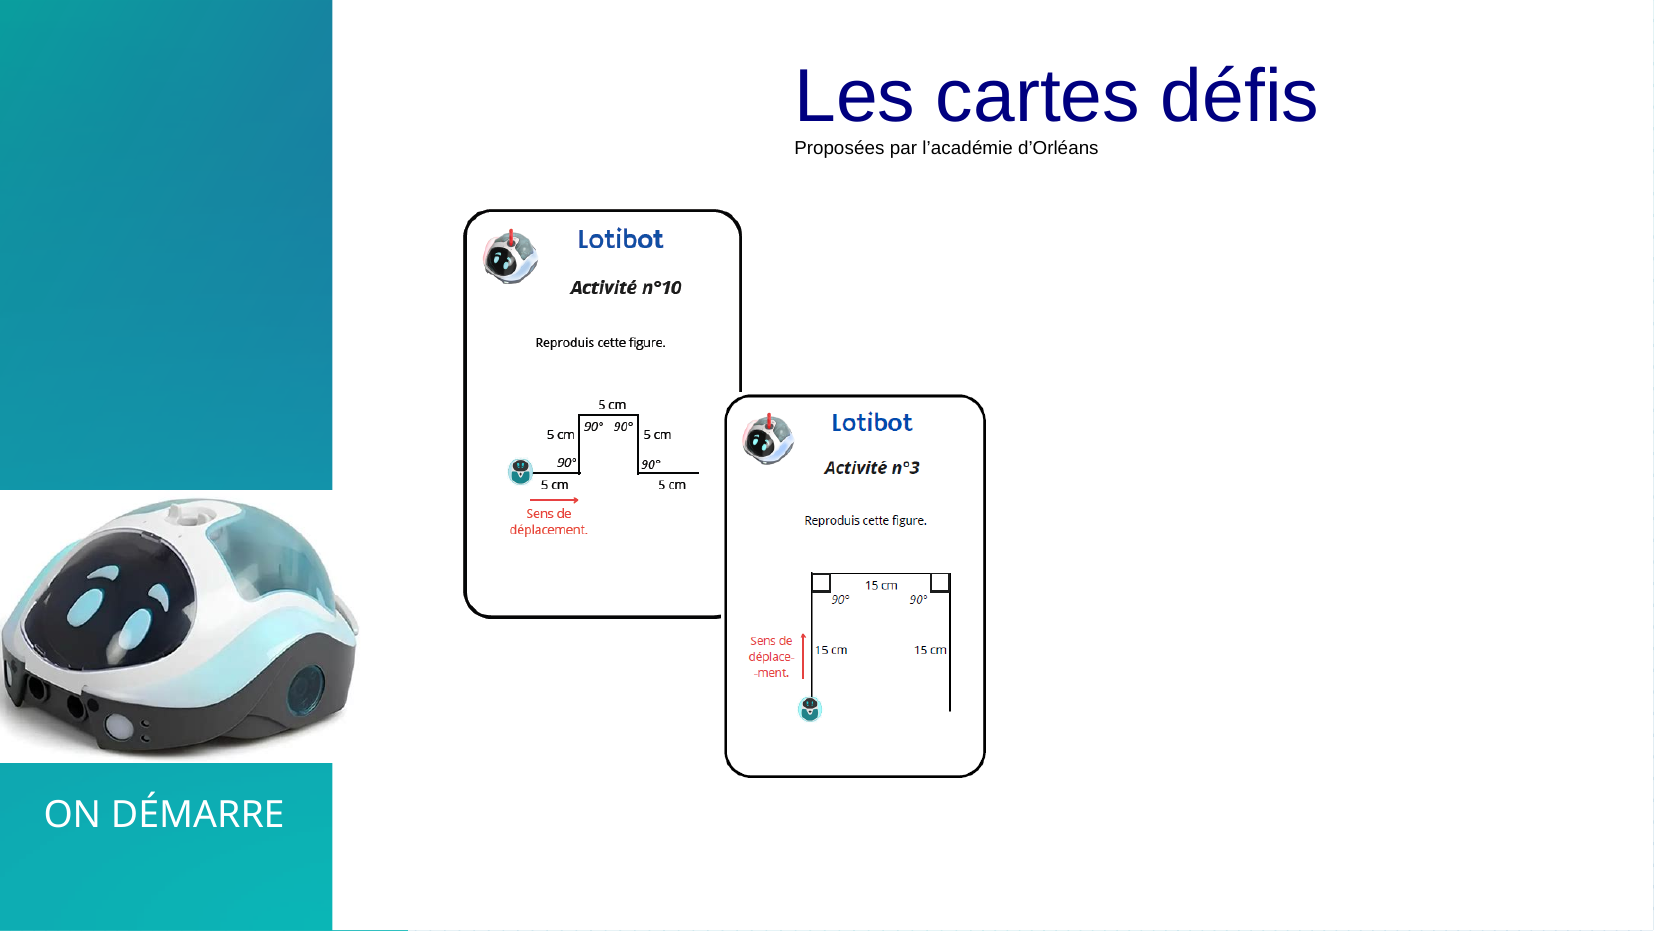

Les cartes défis
Proposées par l’académie d’Orléans
ON DÉMARRE